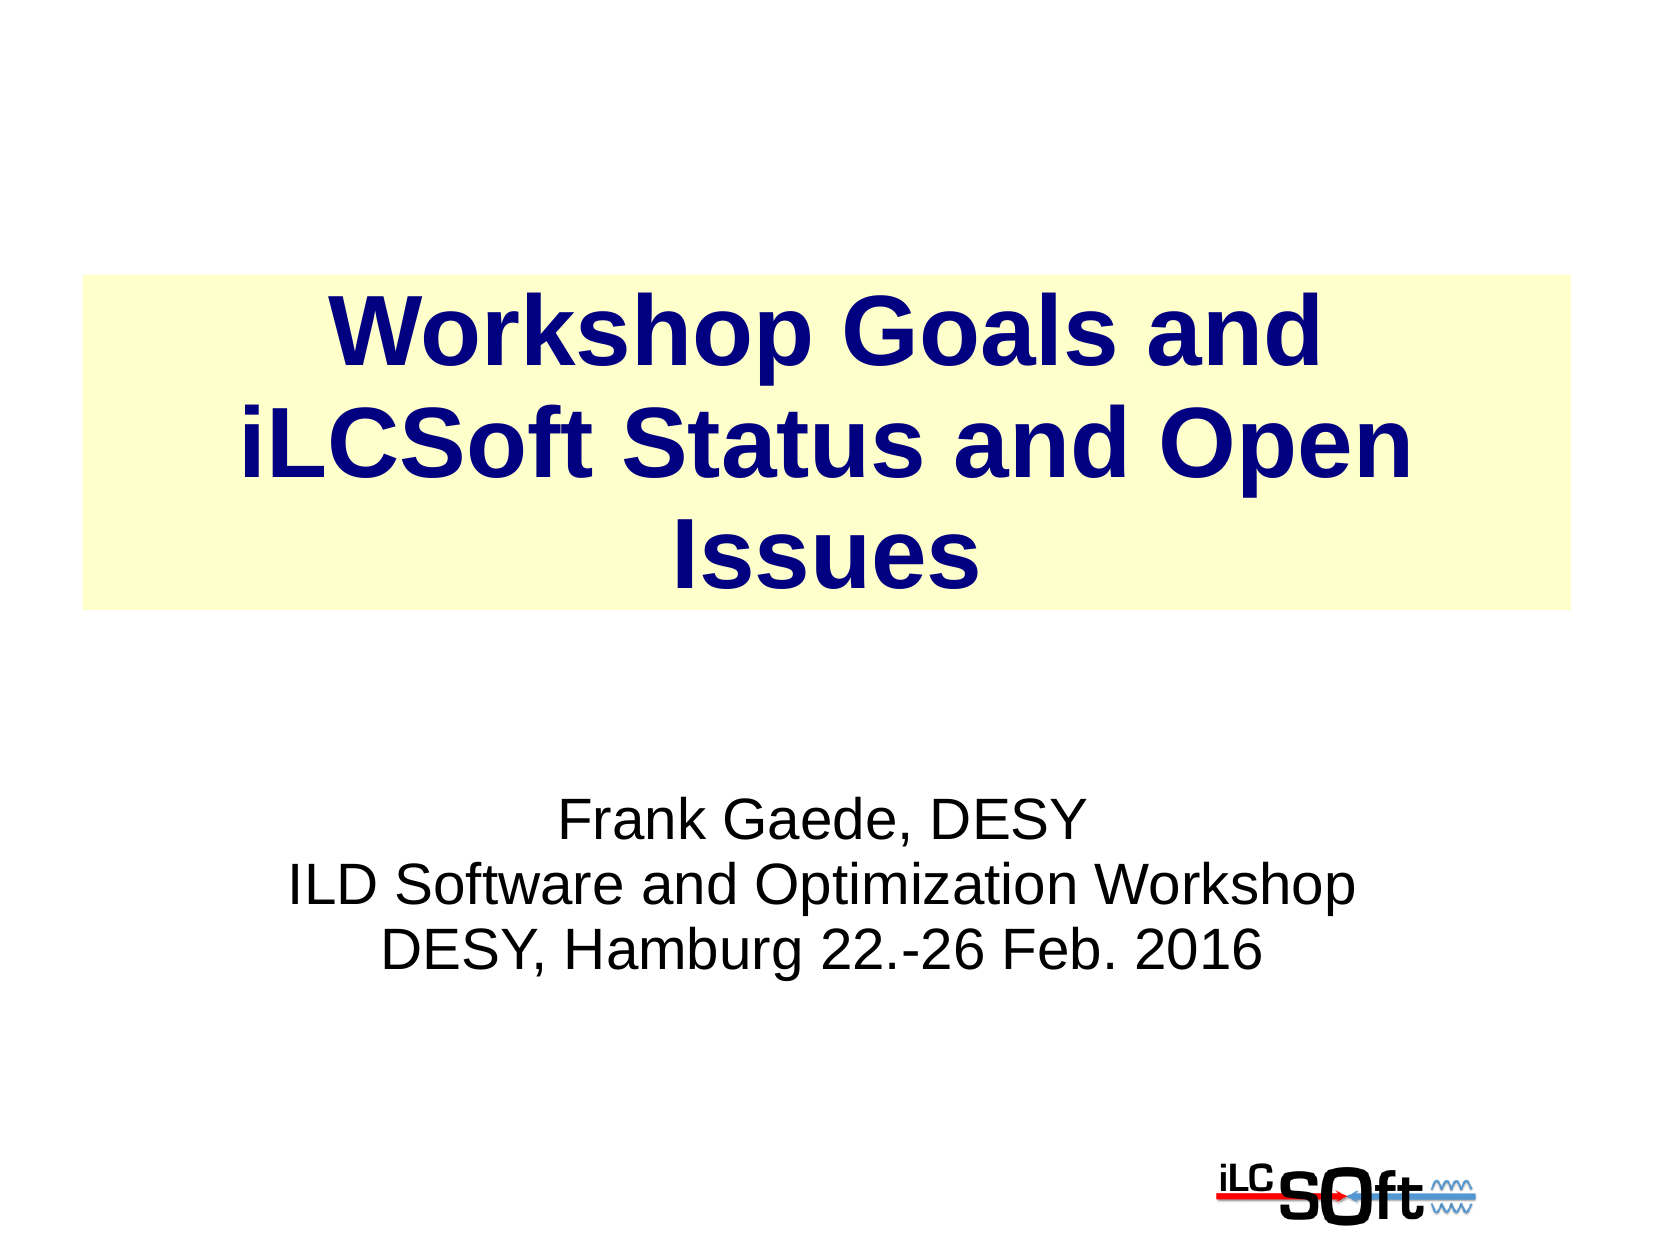

Workshop Goals and
iLCSoft Status and Open Issues
# Frank Gaede, DESY
ILD Software and Optimization Workshop
DESY, Hamburg 22.-26 Feb. 2016